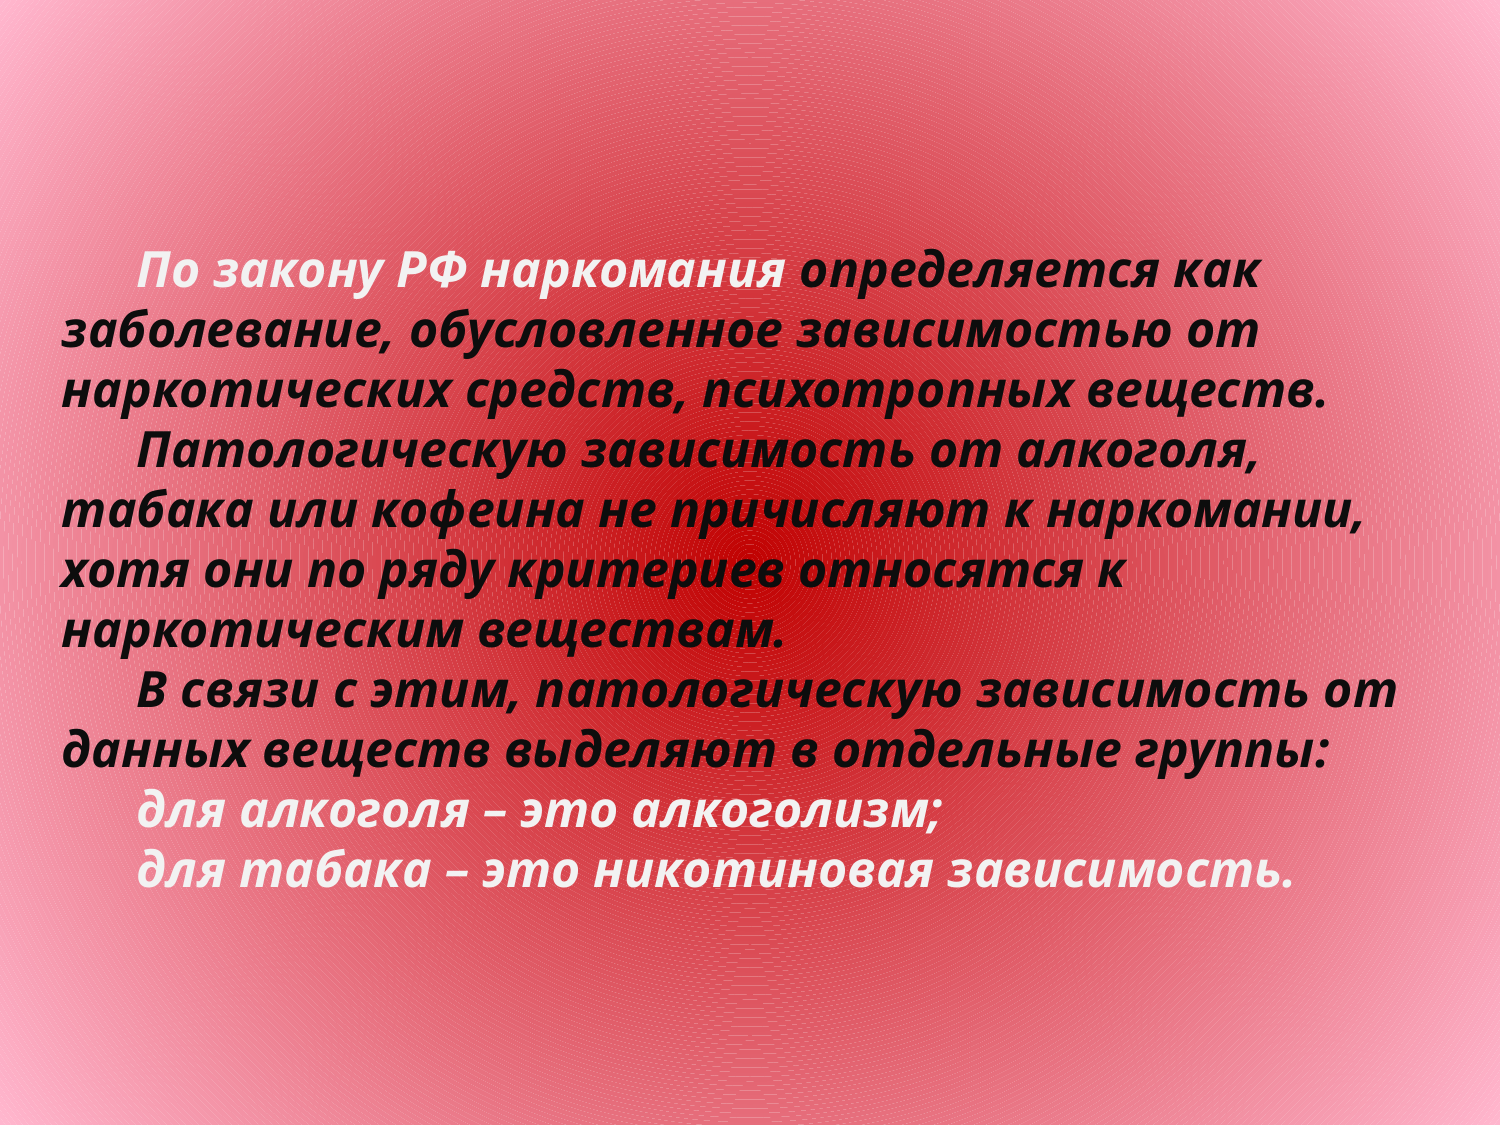

# По закону РФ наркомания определяется как заболевание, обусловленное зависимостью от наркотических средств, психотропных веществ. Патологическую зависимость от алкоголя, табака или кофеина не причисляют к наркомании, хотя они по ряду критериев относятся к наркотическим веществам. В связи с этим, патологическую зависимость от данных веществ выделяют в отдельные группы: для алкоголя – это алкоголизм; для табака – это никотиновая зависимость.